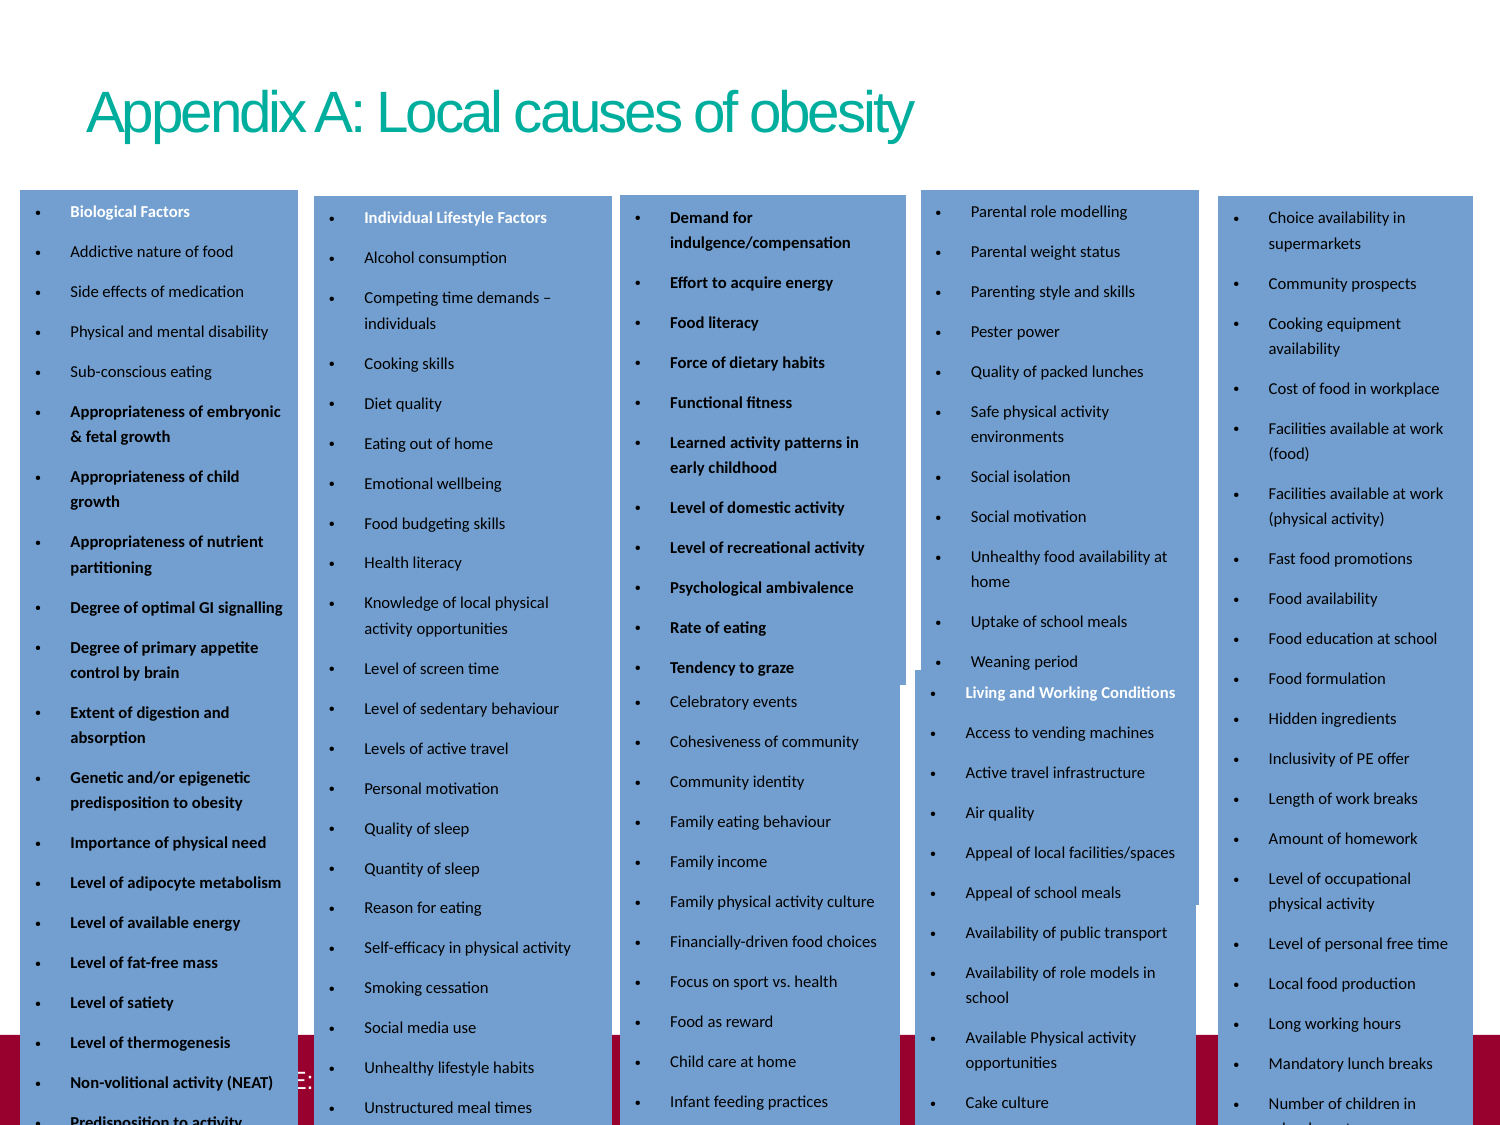

# Appendix A: Local causes of obesity
| Biological Factors |
| --- |
| Addictive nature of food |
| Side effects of medication |
| Physical and mental disability |
| Sub-conscious eating |
| Appropriateness of embryonic & fetal growth |
| Appropriateness of child growth |
| Appropriateness of nutrient partitioning |
| Degree of optimal GI signalling |
| Degree of primary appetite control by brain |
| Extent of digestion and absorption |
| Genetic and/or epigenetic predisposition to obesity |
| Importance of physical need |
| Level of adipocyte metabolism |
| Level of available energy |
| Level of fat-free mass |
| Level of satiety |
| Level of thermogenesis |
| Non-volitional activity (NEAT) |
| Predisposition to activity |
| Resting metabolic rate |
| Strength of lock-in to accumulate energy |
| Tendency to preserve energy |
| Parental role modelling |
| --- |
| Parental weight status |
| Parenting style and skills |
| Pester power |
| Quality of packed lunches |
| Safe physical activity environments |
| Social isolation |
| Social motivation |
| Unhealthy food availability at home |
| Uptake of school meals |
| Weaning period |
| Children’s control of diet |
| Desire to resolve tension |
| Face to face social interaction |
| Opportunity for team-based activity |
| Parental control |
| Demand for indulgence/compensation |
| --- |
| Effort to acquire energy |
| Food literacy |
| Force of dietary habits |
| Functional fitness |
| Learned activity patterns in early childhood |
| Level of domestic activity |
| Level of recreational activity |
| Psychological ambivalence |
| Rate of eating |
| Tendency to graze |
| Individual Lifestyle Factors |
| --- |
| Alcohol consumption |
| Competing time demands – individuals |
| Cooking skills |
| Diet quality |
| Eating out of home |
| Emotional wellbeing |
| Food budgeting skills |
| Health literacy |
| Knowledge of local physical activity opportunities |
| Level of screen time |
| Level of sedentary behaviour |
| Levels of active travel |
| Personal motivation |
| Quality of sleep |
| Quantity of sleep |
| Reason for eating |
| Self-efficacy in physical activity |
| Smoking cessation |
| Social media use |
| Unhealthy lifestyle habits |
| Unstructured meal times |
| Uptake of school sport |
| Volume of food consumption |
| Appropriateness of maternal body composition |
| Conscious control of accumulation |
| Degree of innate activity in childhood |
| Choice availability in supermarkets |
| --- |
| Community prospects |
| Cooking equipment availability |
| Cost of food in workplace |
| Facilities available at work (food) |
| Facilities available at work (physical activity) |
| Fast food promotions |
| Food availability |
| Food education at school |
| Food formulation |
| Hidden ingredients |
| Inclusivity of PE offer |
| Length of work breaks |
| Amount of homework |
| Level of occupational physical activity |
| Level of personal free time |
| Local food production |
| Long working hours |
| Mandatory lunch breaks |
| Number of children in school sport |
| Number of local, desirable employers |
| Organisational motivation and behaviours |
| Price promotions on food |
| Prioritisation of health at school |
| Social and Community Factors |
| --- |
| Actual community safety |
| Breastfeeding rates |
| Celebratory events |
| Cohesiveness of community |
| Community identity |
| Family eating behaviour |
| Family income |
| Family physical activity culture |
| Financially-driven food choices |
| Focus on sport vs. health |
| Food as reward |
| Child care at home |
| Infant feeding practices |
| Parental education |
| Parental recognition of child weight |
| Living and Working Conditions |
| --- |
| Access to vending machines |
| Active travel infrastructure |
| Air quality |
| Appeal of local facilities/spaces |
| Appeal of school meals |
| Availability of public transport |
| Availability of role models in school |
| Available Physical activity opportunities |
| Cake culture |
| Car use |
Resource E: Action mapping tool